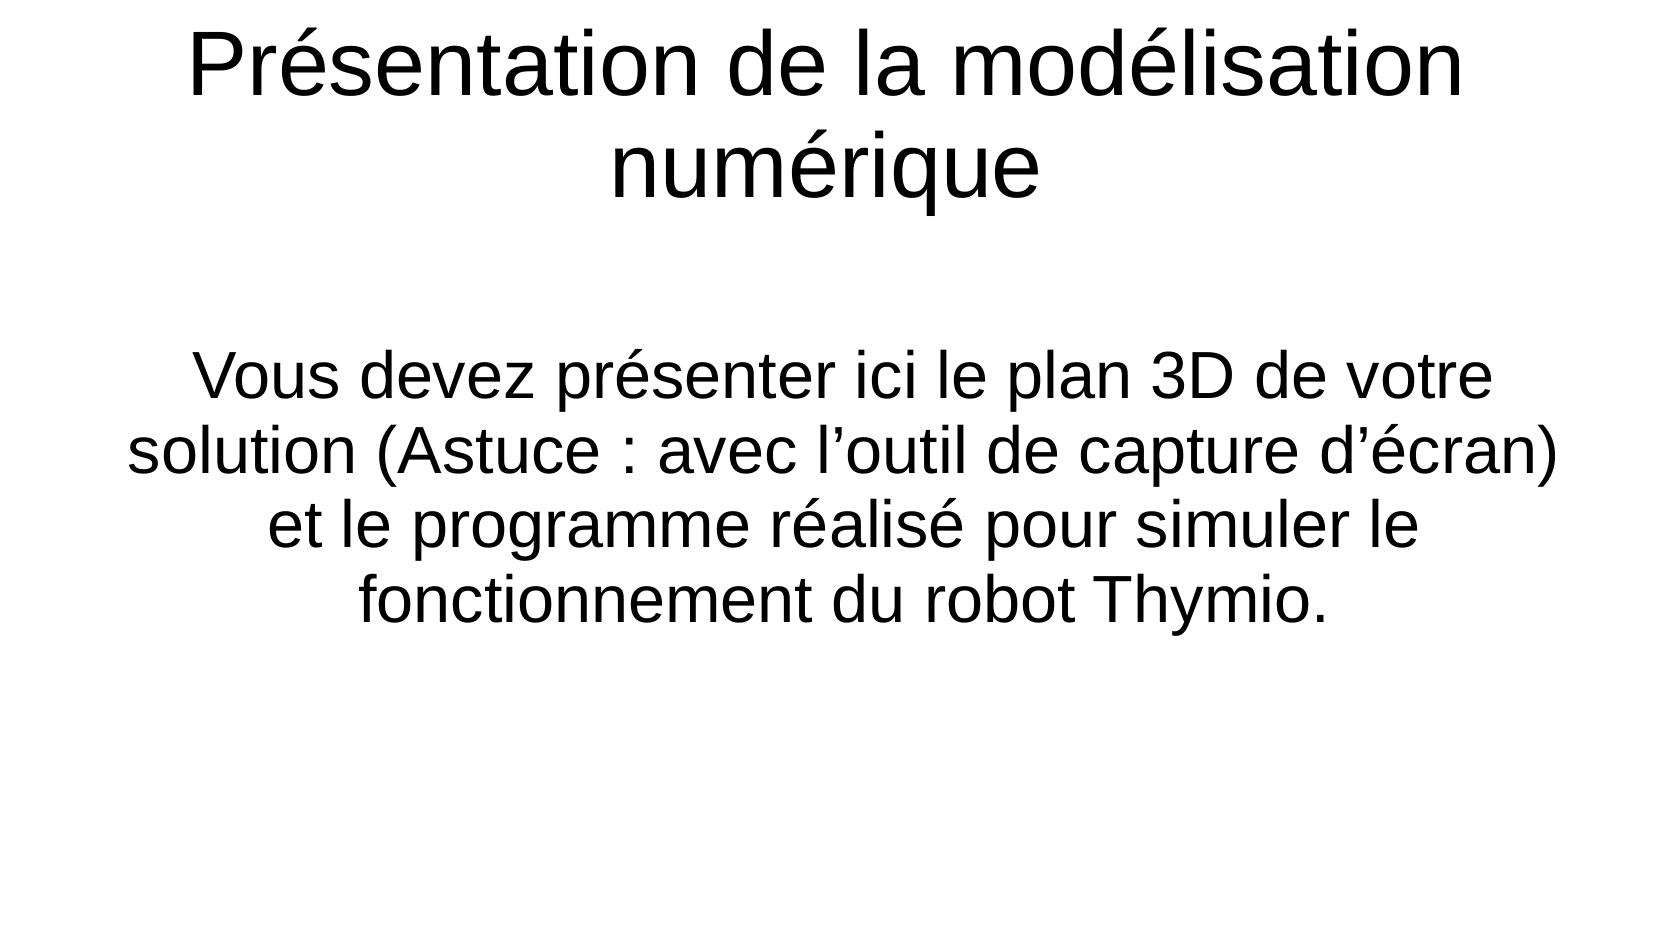

# Présentation de la modélisation numérique
Vous devez présenter ici le plan 3D de votre solution (Astuce : avec l’outil de capture d’écran) et le programme réalisé pour simuler le fonctionnement du robot Thymio.